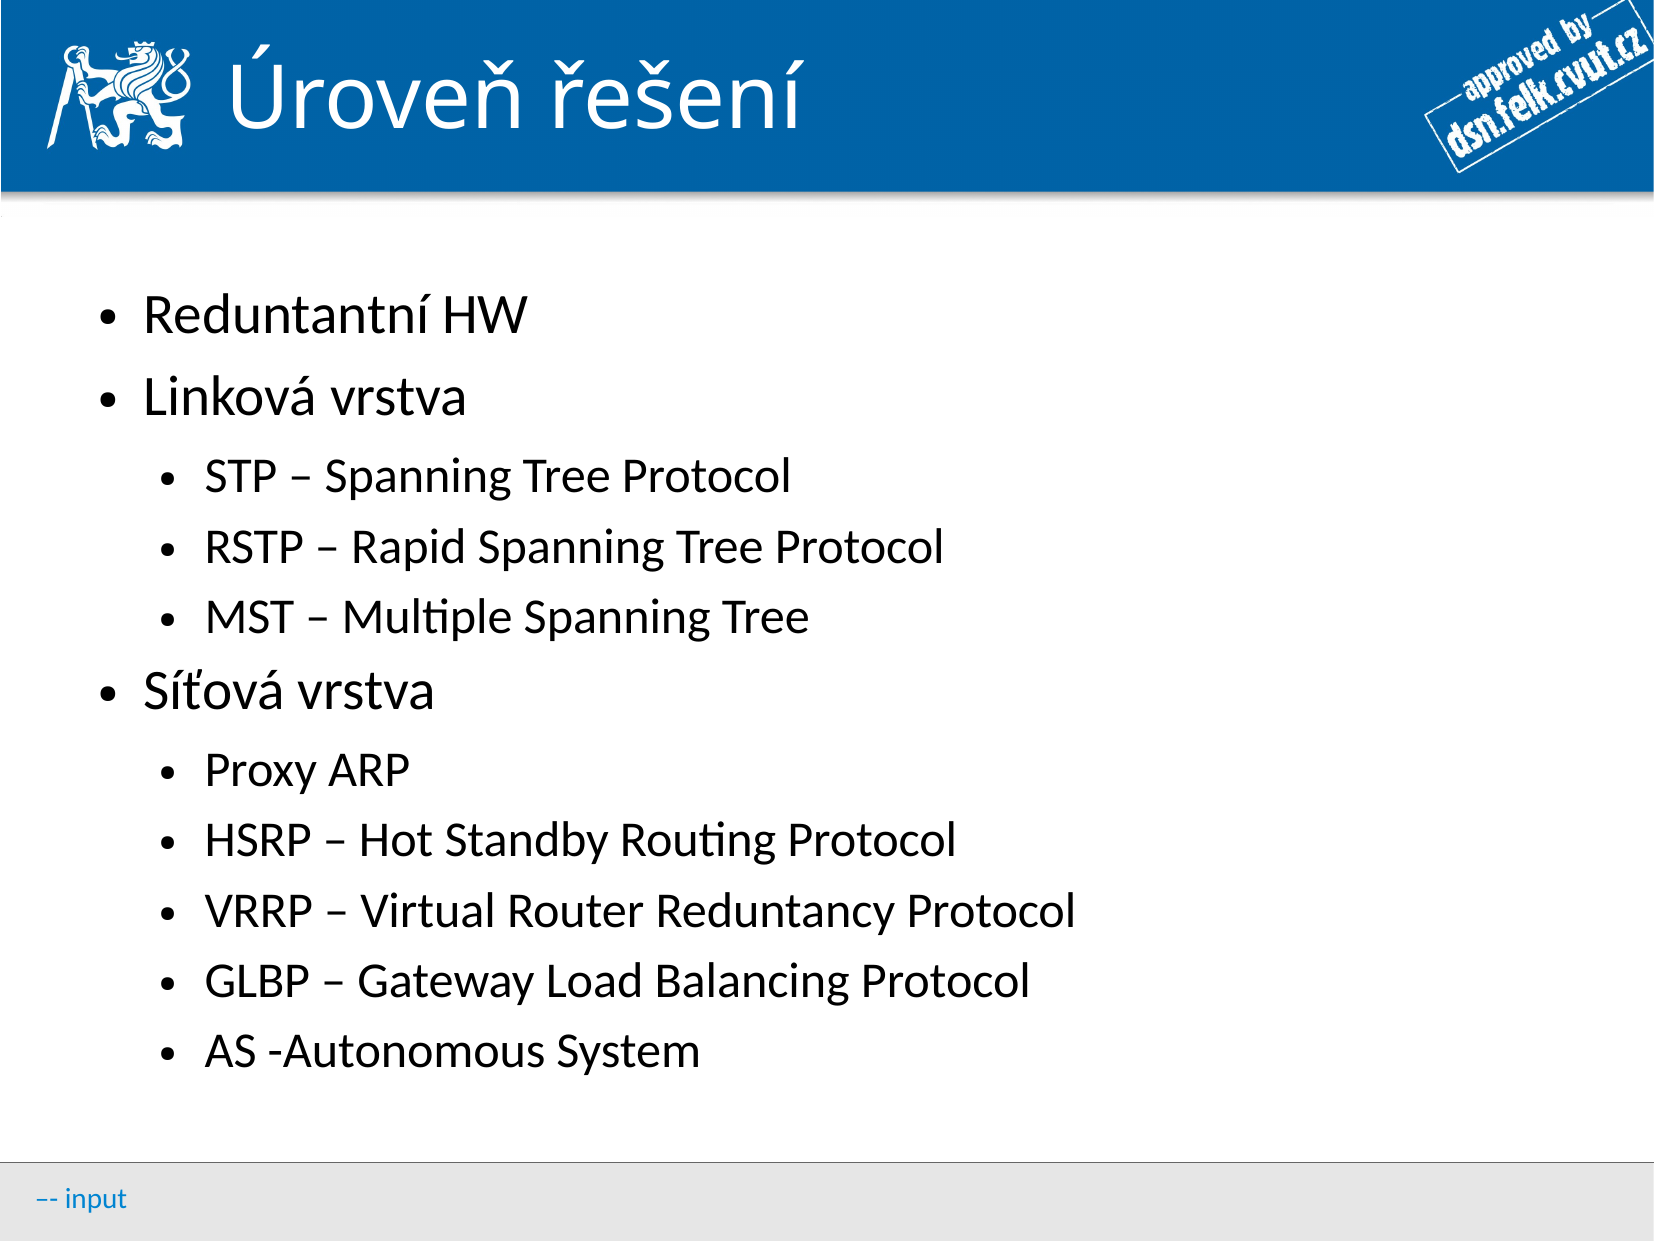

# Úroveň řešení
Reduntantní HW
Linková vrstva
STP – Spanning Tree Protocol
RSTP – Rapid Spanning Tree Protocol
MST – Multiple Spanning Tree
Síťová vrstva
Proxy ARP
HSRP – Hot Standby Routing Protocol
VRRP – Virtual Router Reduntancy Protocol
GLBP – Gateway Load Balancing Protocol
AS -Autonomous System